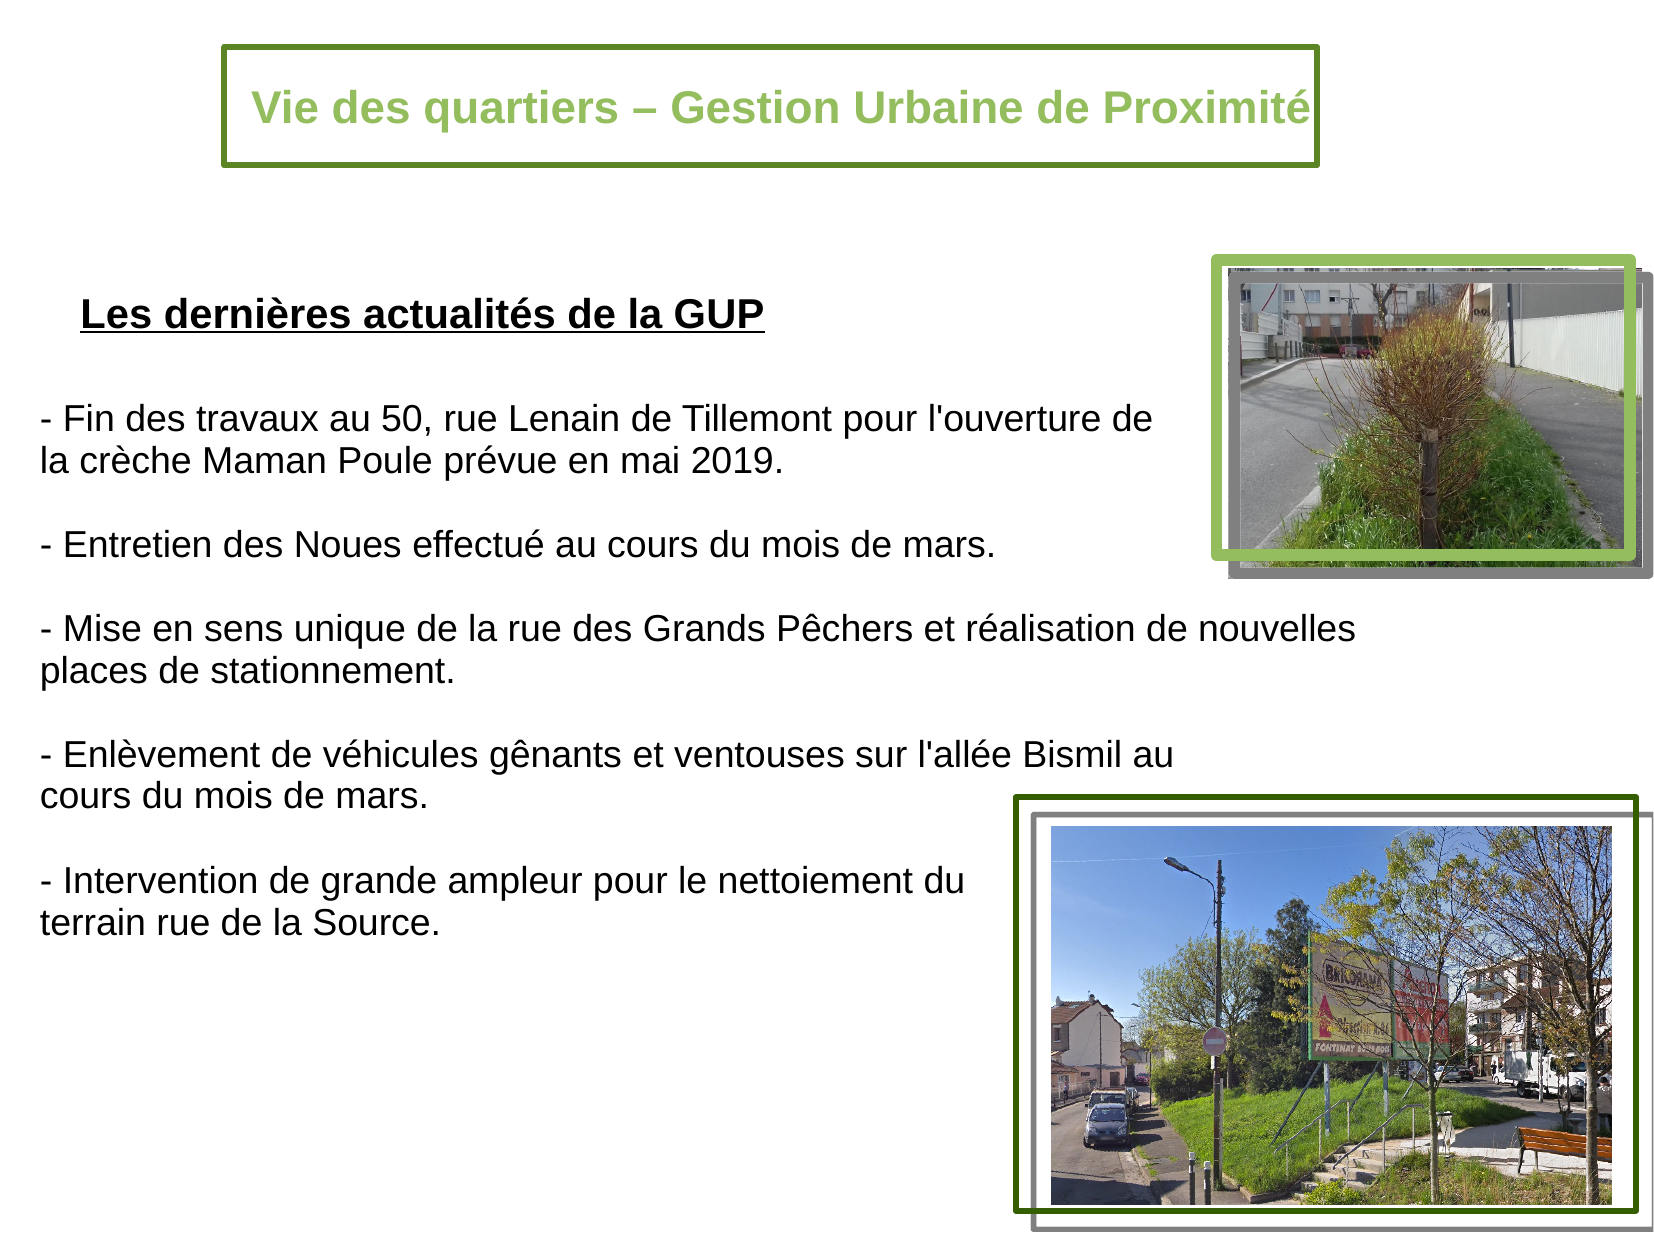

Vie des quartiers – Gestion Urbaine de Proximité
Les dernières actualités de la GUP
- Fin des travaux au 50, rue Lenain de Tillemont pour l'ouverture de
la crèche Maman Poule prévue en mai 2019.
- Entretien des Noues effectué au cours du mois de mars.
- Mise en sens unique de la rue des Grands Pêchers et réalisation de nouvelles
places de stationnement.
- Enlèvement de véhicules gênants et ventouses sur l'allée Bismil au
cours du mois de mars.
- Intervention de grande ampleur pour le nettoiement du
terrain rue de la Source.